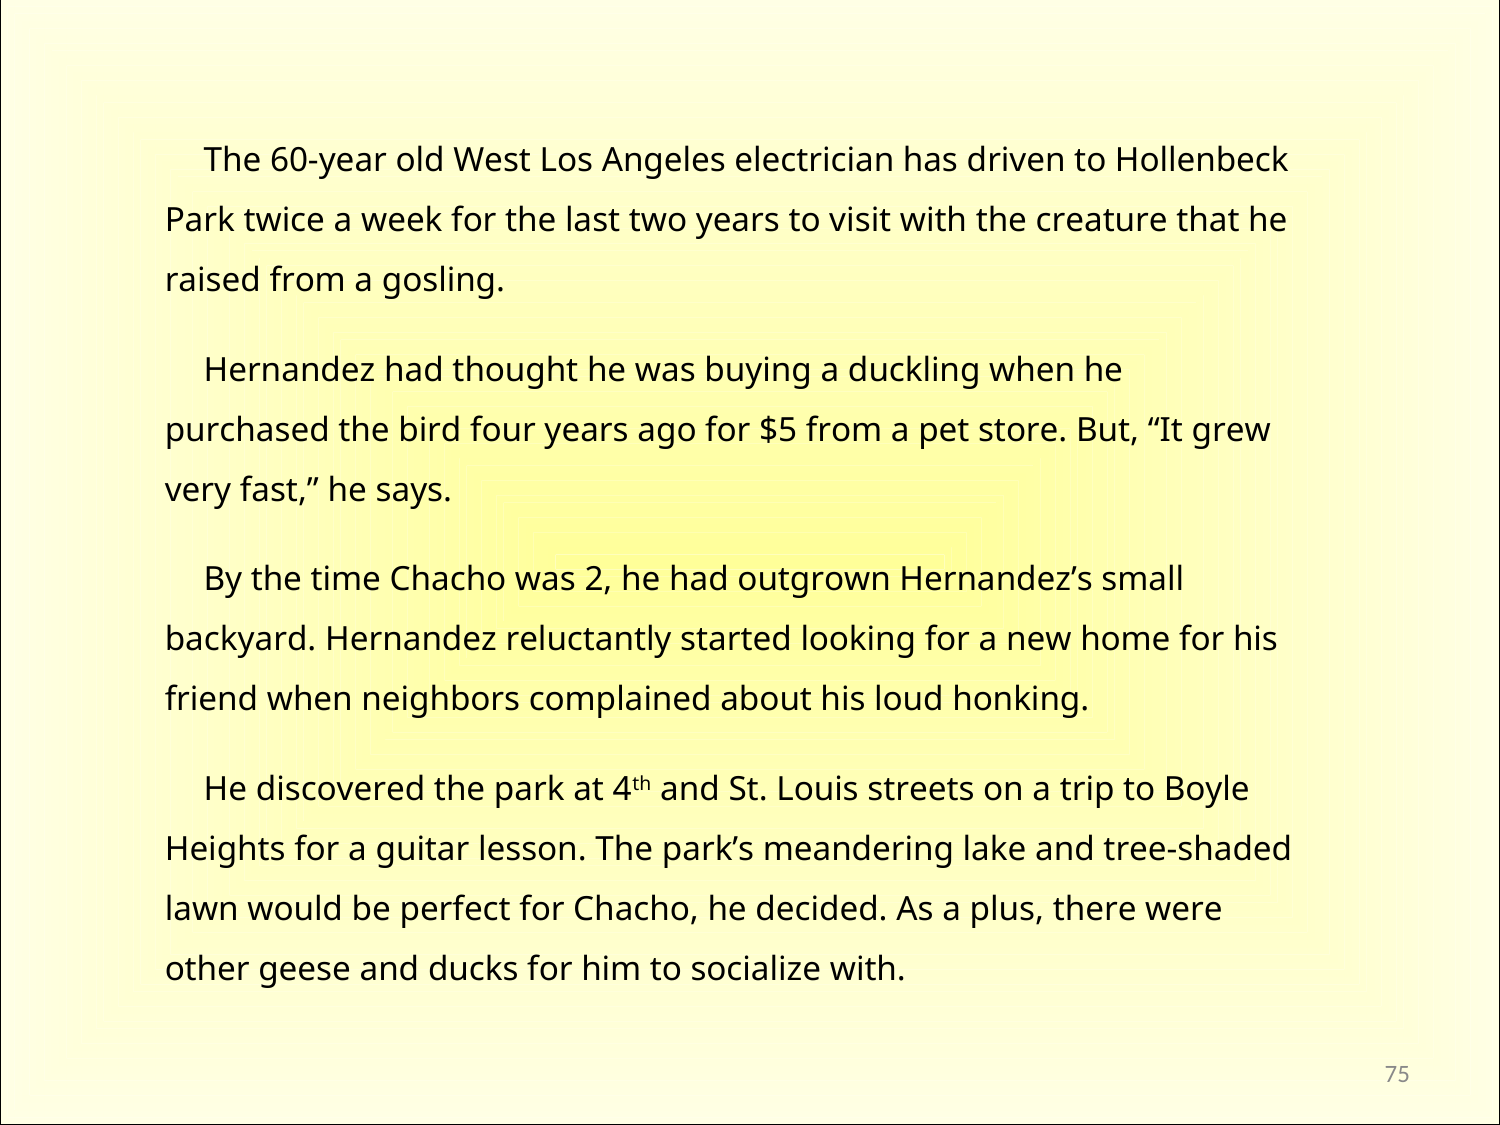

The 60-year old West Los Angeles electrician has driven to Hollenbeck Park twice a week for the last two years to visit with the creature that he raised from a gosling.
Hernandez had thought he was buying a duckling when he purchased the bird four years ago for $5 from a pet store. But, “It grew very fast,” he says.
By the time Chacho was 2, he had outgrown Hernandez’s small backyard. Hernandez reluctantly started looking for a new home for his friend when neighbors complained about his loud honking.
He discovered the park at 4th and St. Louis streets on a trip to Boyle Heights for a guitar lesson. The park’s meandering lake and tree-shaded lawn would be perfect for Chacho, he decided. As a plus, there were other geese and ducks for him to socialize with.